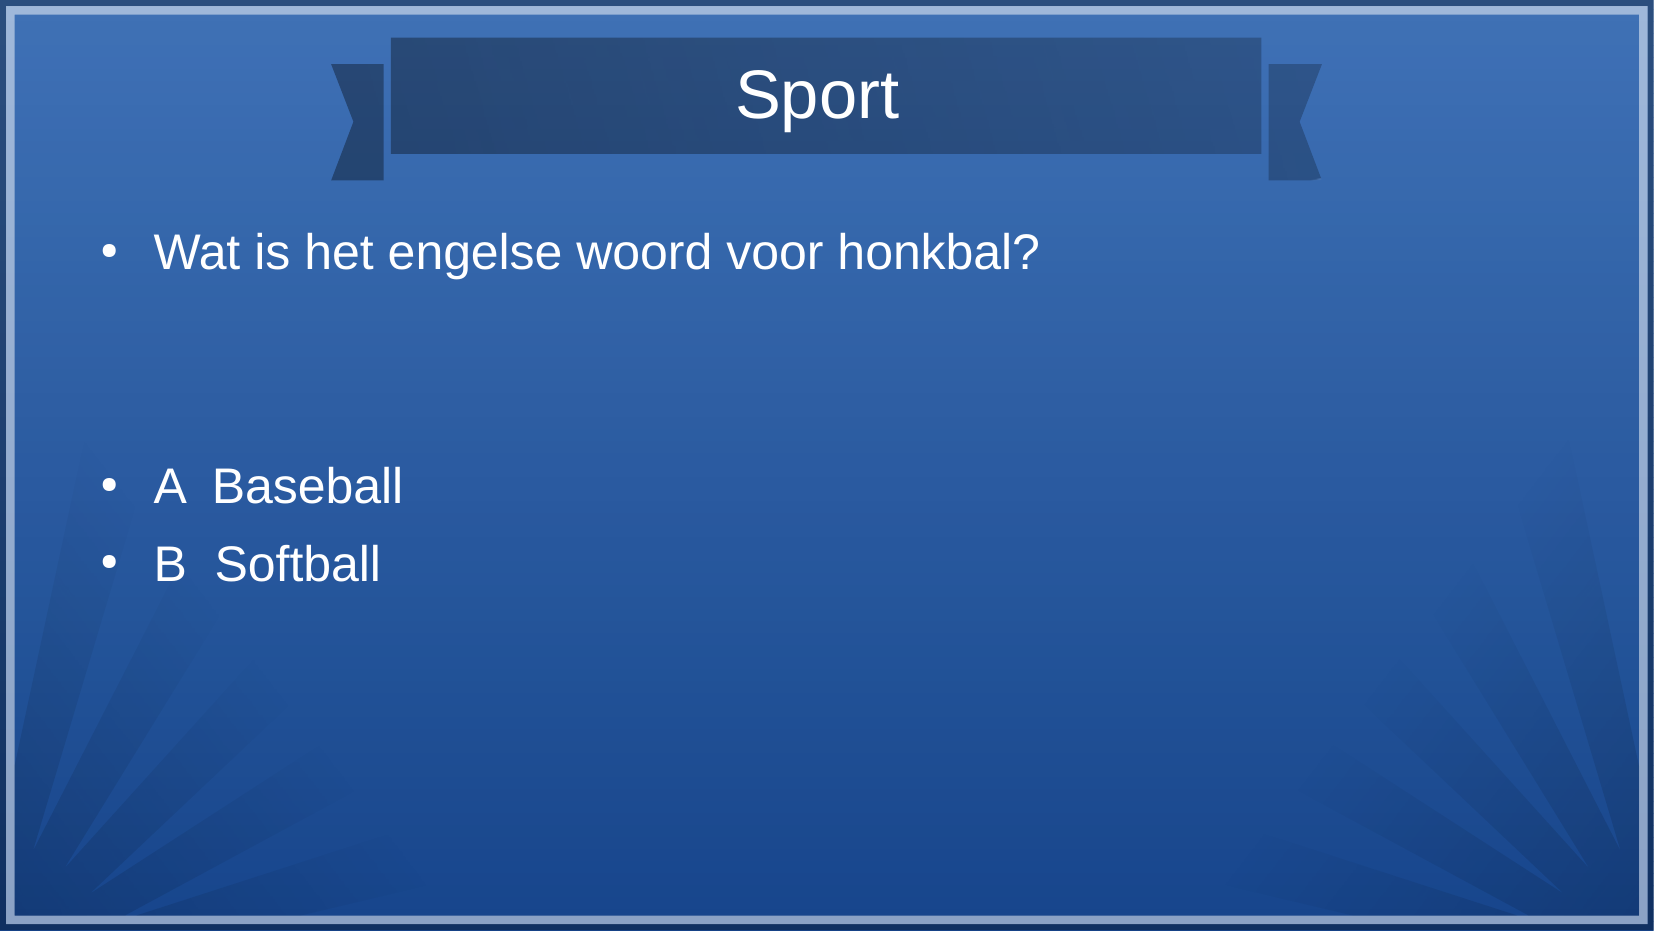

# Sport
Wat is het engelse woord voor honkbal?
A Baseball
B Softball